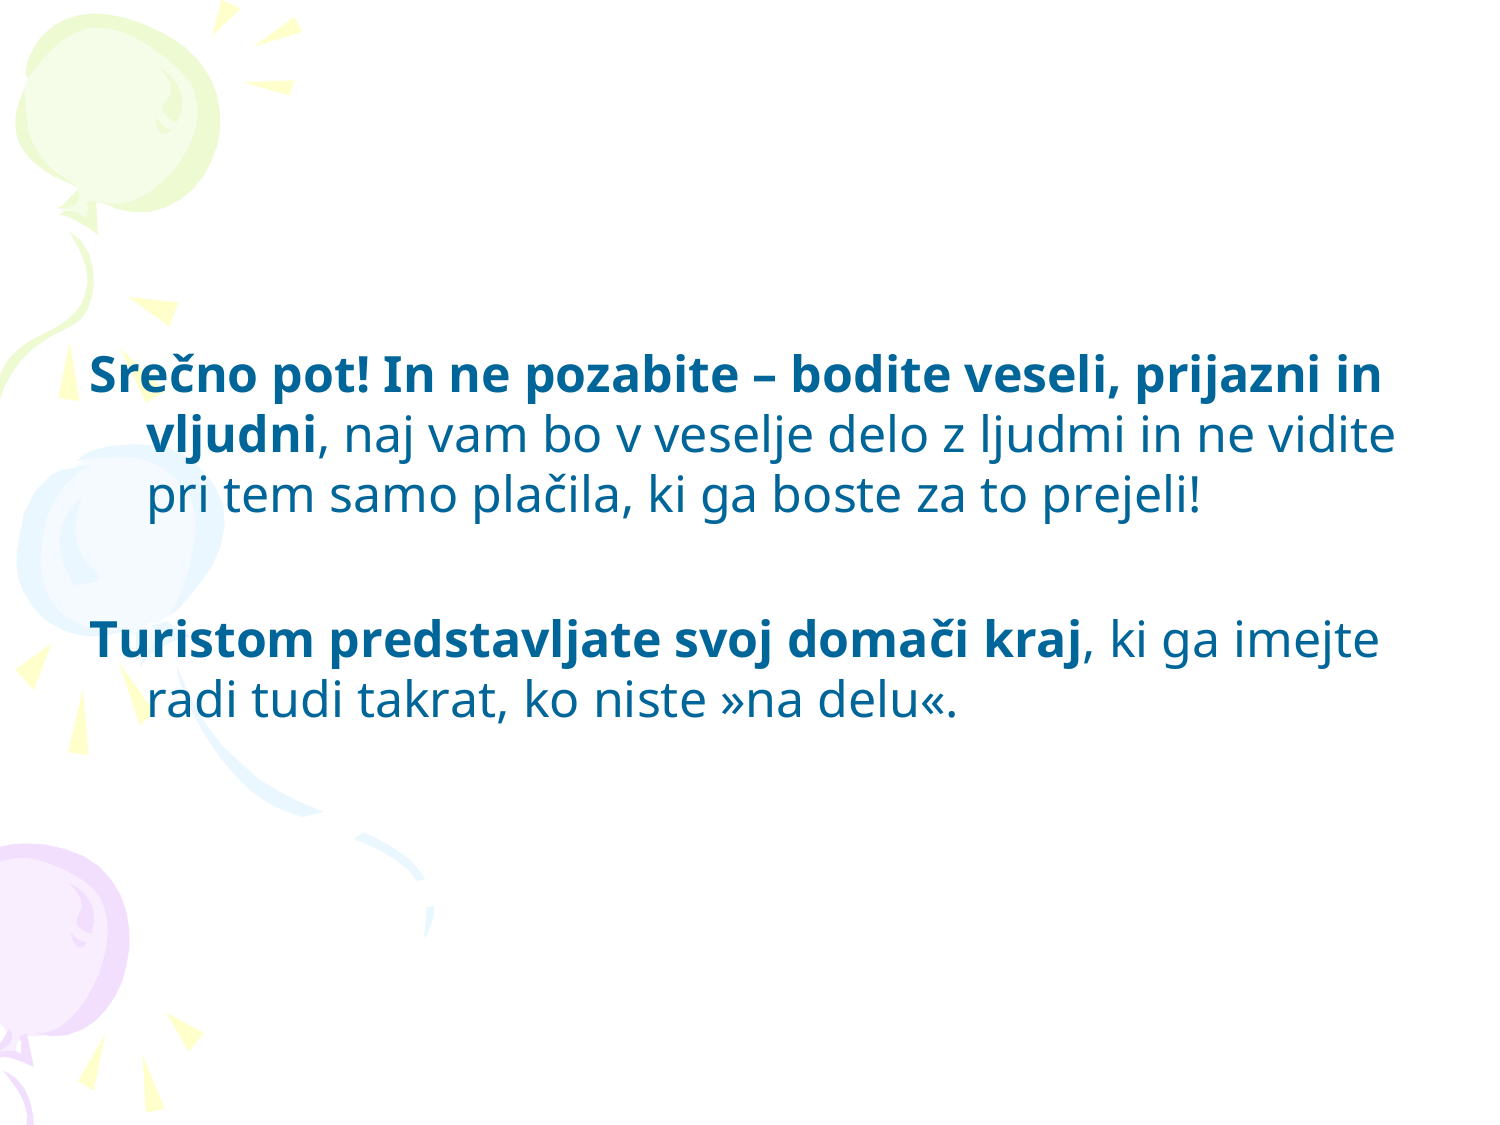

#
Srečno pot! In ne pozabite – bodite veseli, prijazni in vljudni, naj vam bo v veselje delo z ljudmi in ne vidite pri tem samo plačila, ki ga boste za to prejeli!
Turistom predstavljate svoj domači kraj, ki ga imejte radi tudi takrat, ko niste »na delu«.